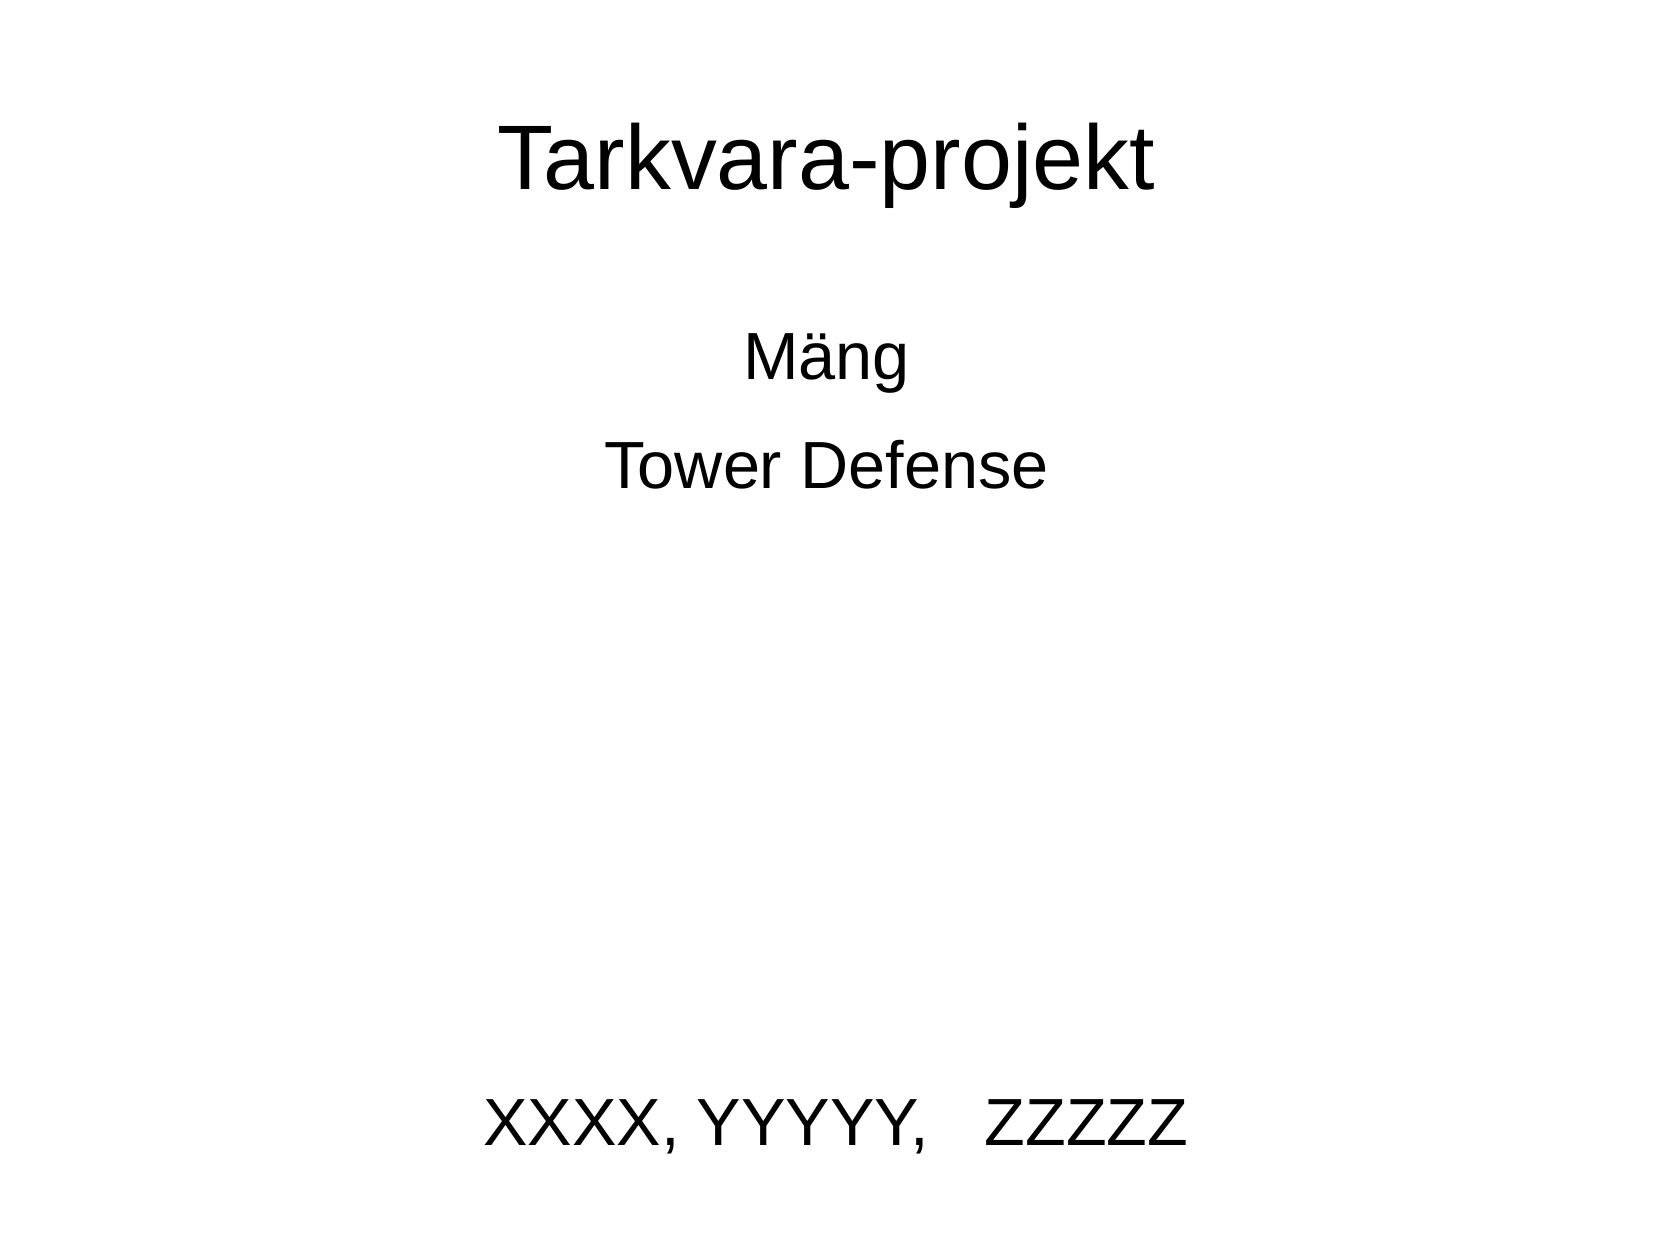

# Tarkvara-projekt
Mäng
Tower Defense
 XXXX, YYYYY, ZZZZZ